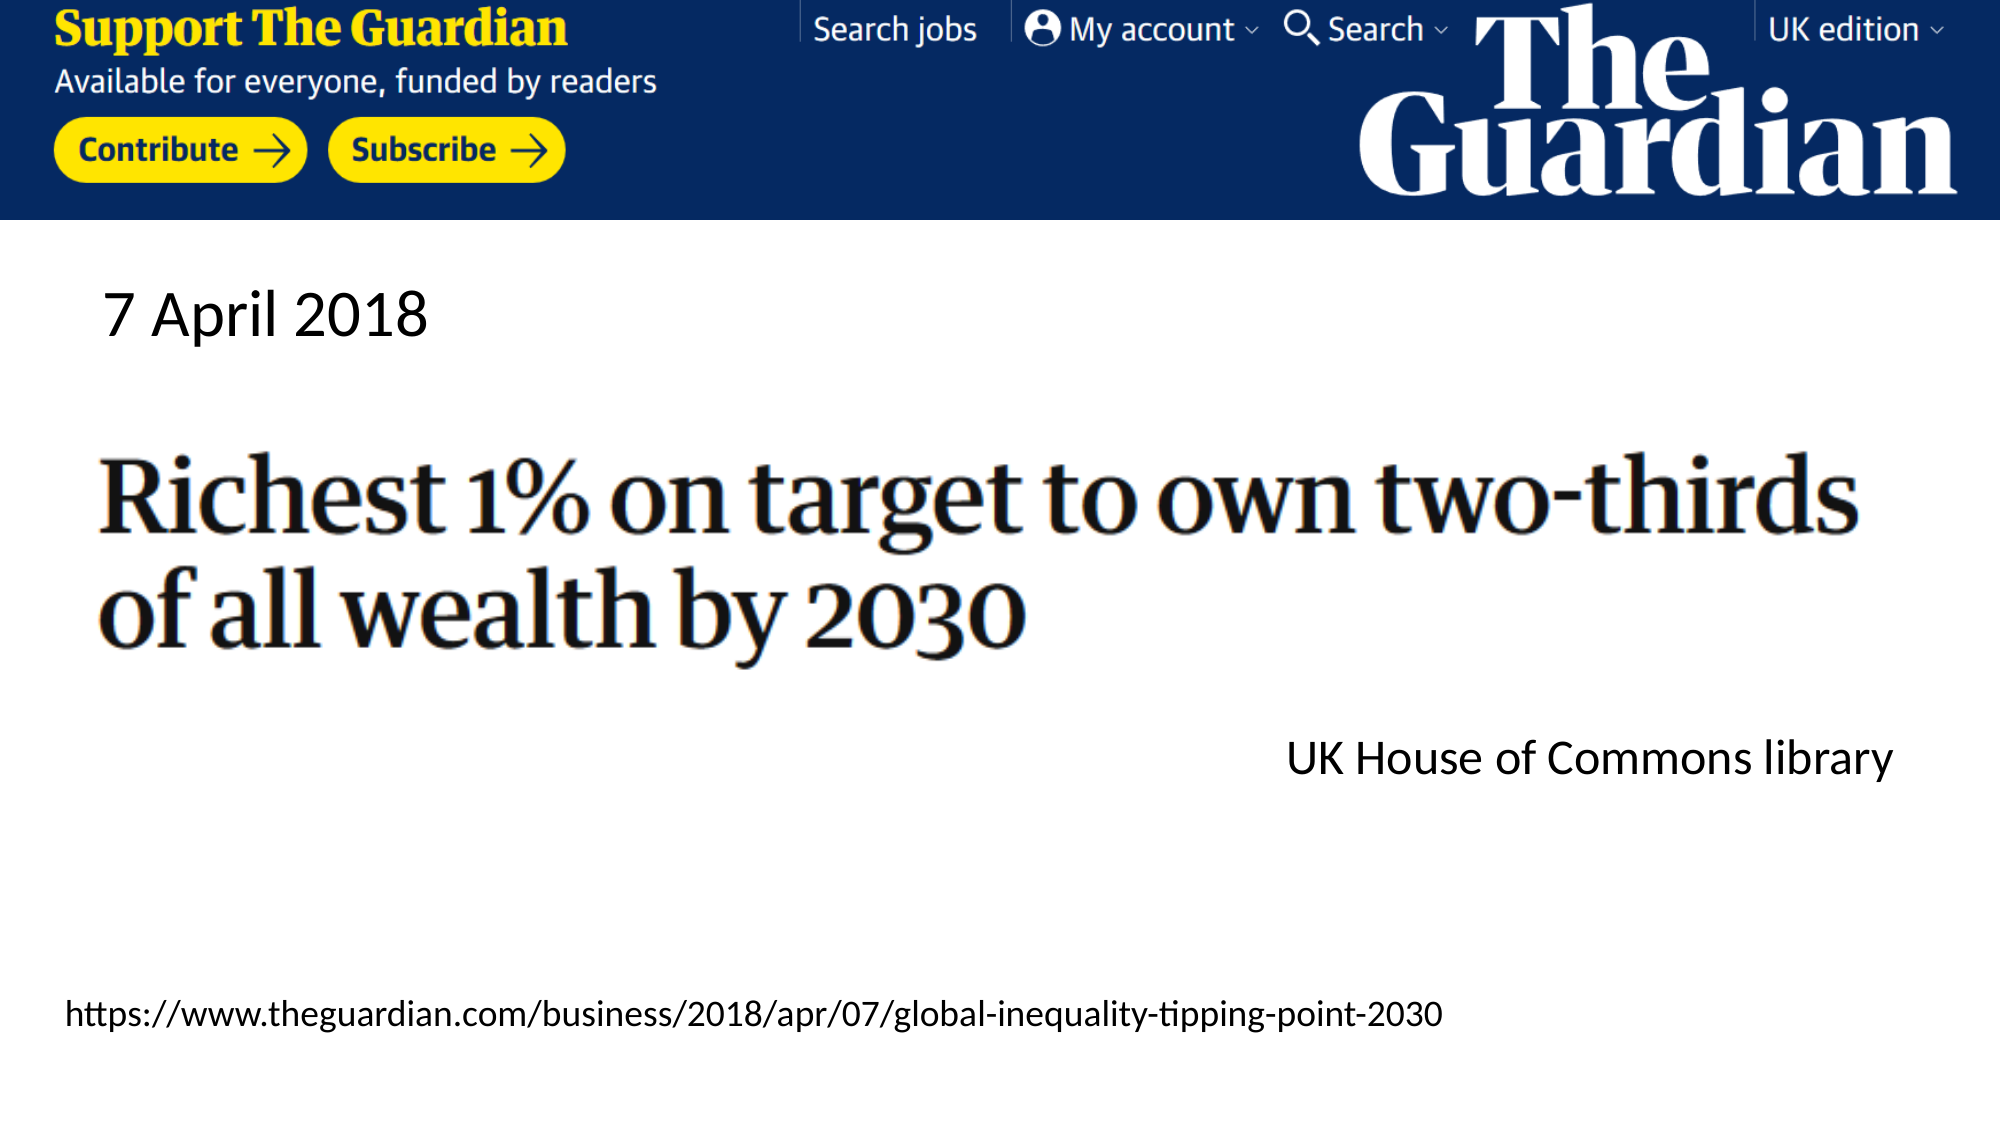

7 April 2018
UK House of Commons library
https://www.theguardian.com/business/2018/apr/07/global-inequality-tipping-point-2030